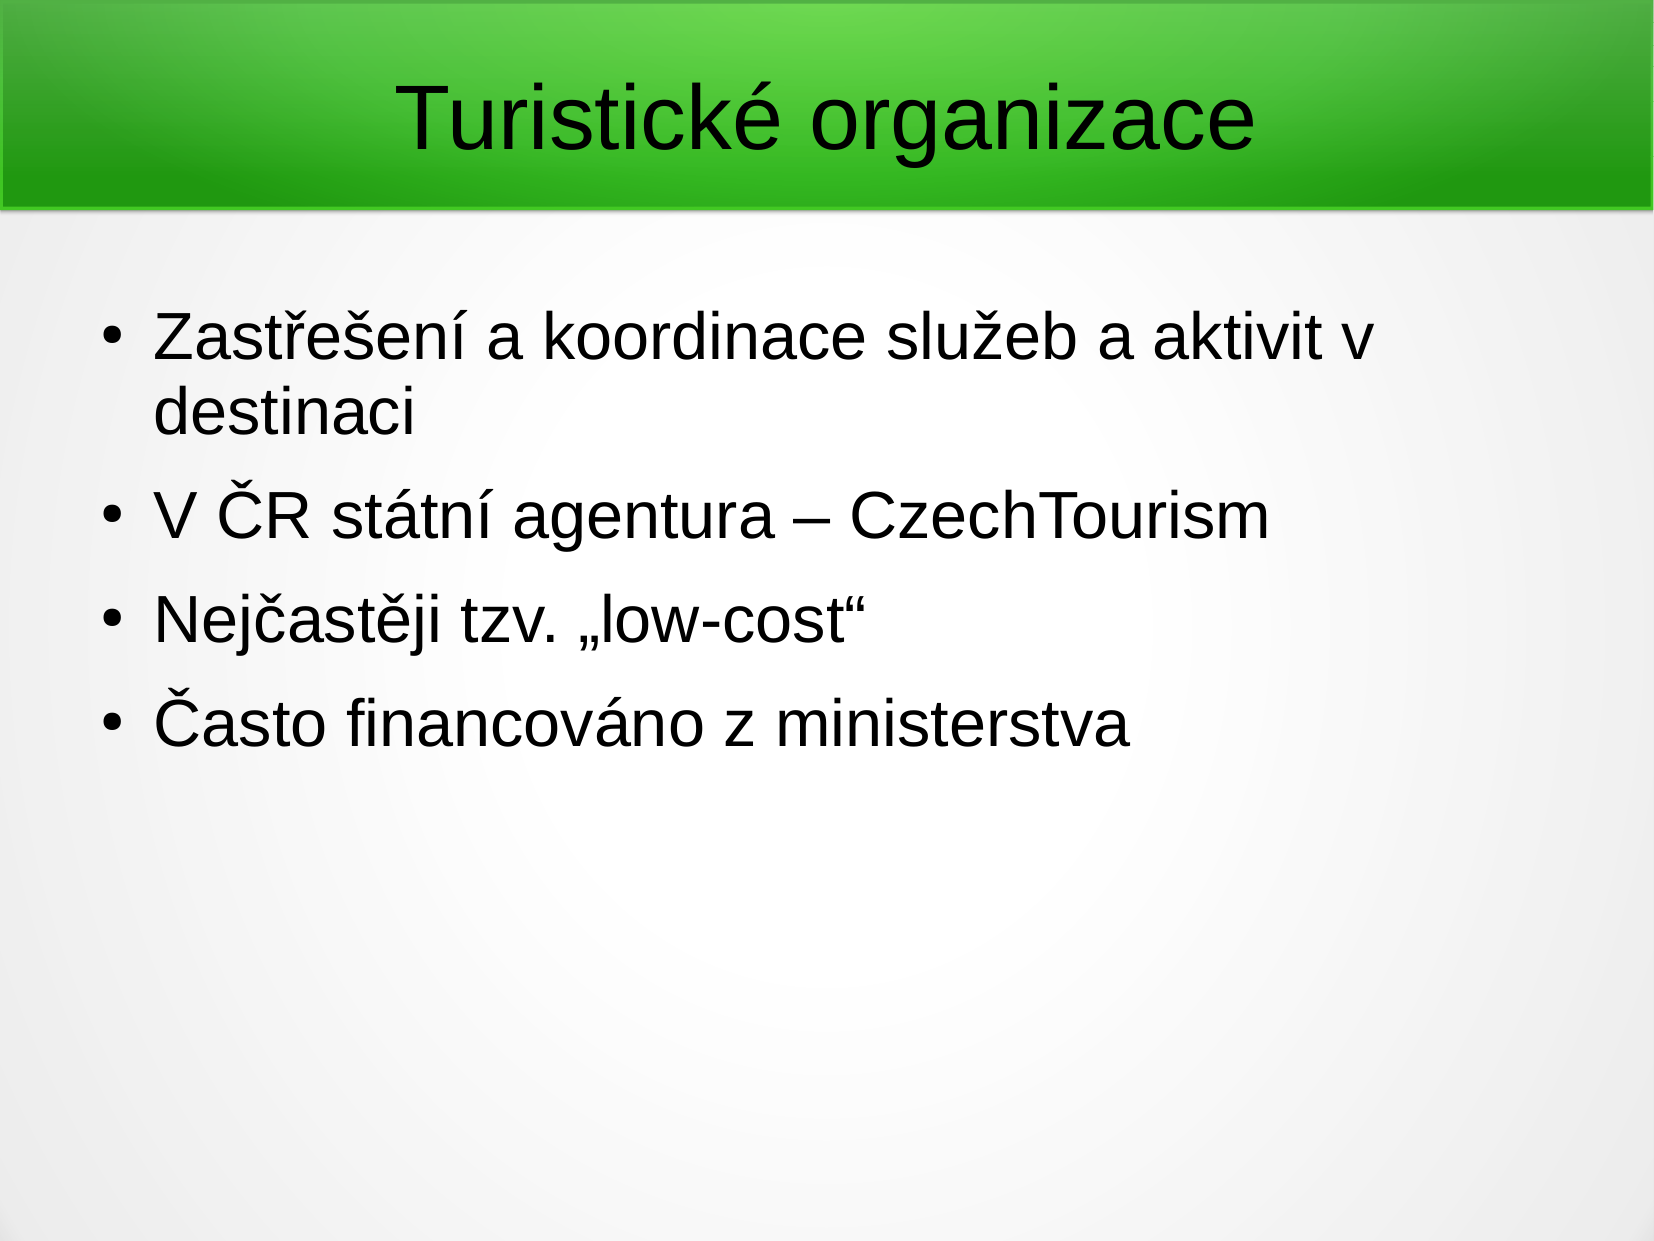

# Turistické organizace
Zastřešení a koordinace služeb a aktivit v destinaci
V ČR státní agentura – CzechTourism
Nejčastěji tzv. „low-cost“
Často financováno z ministerstva